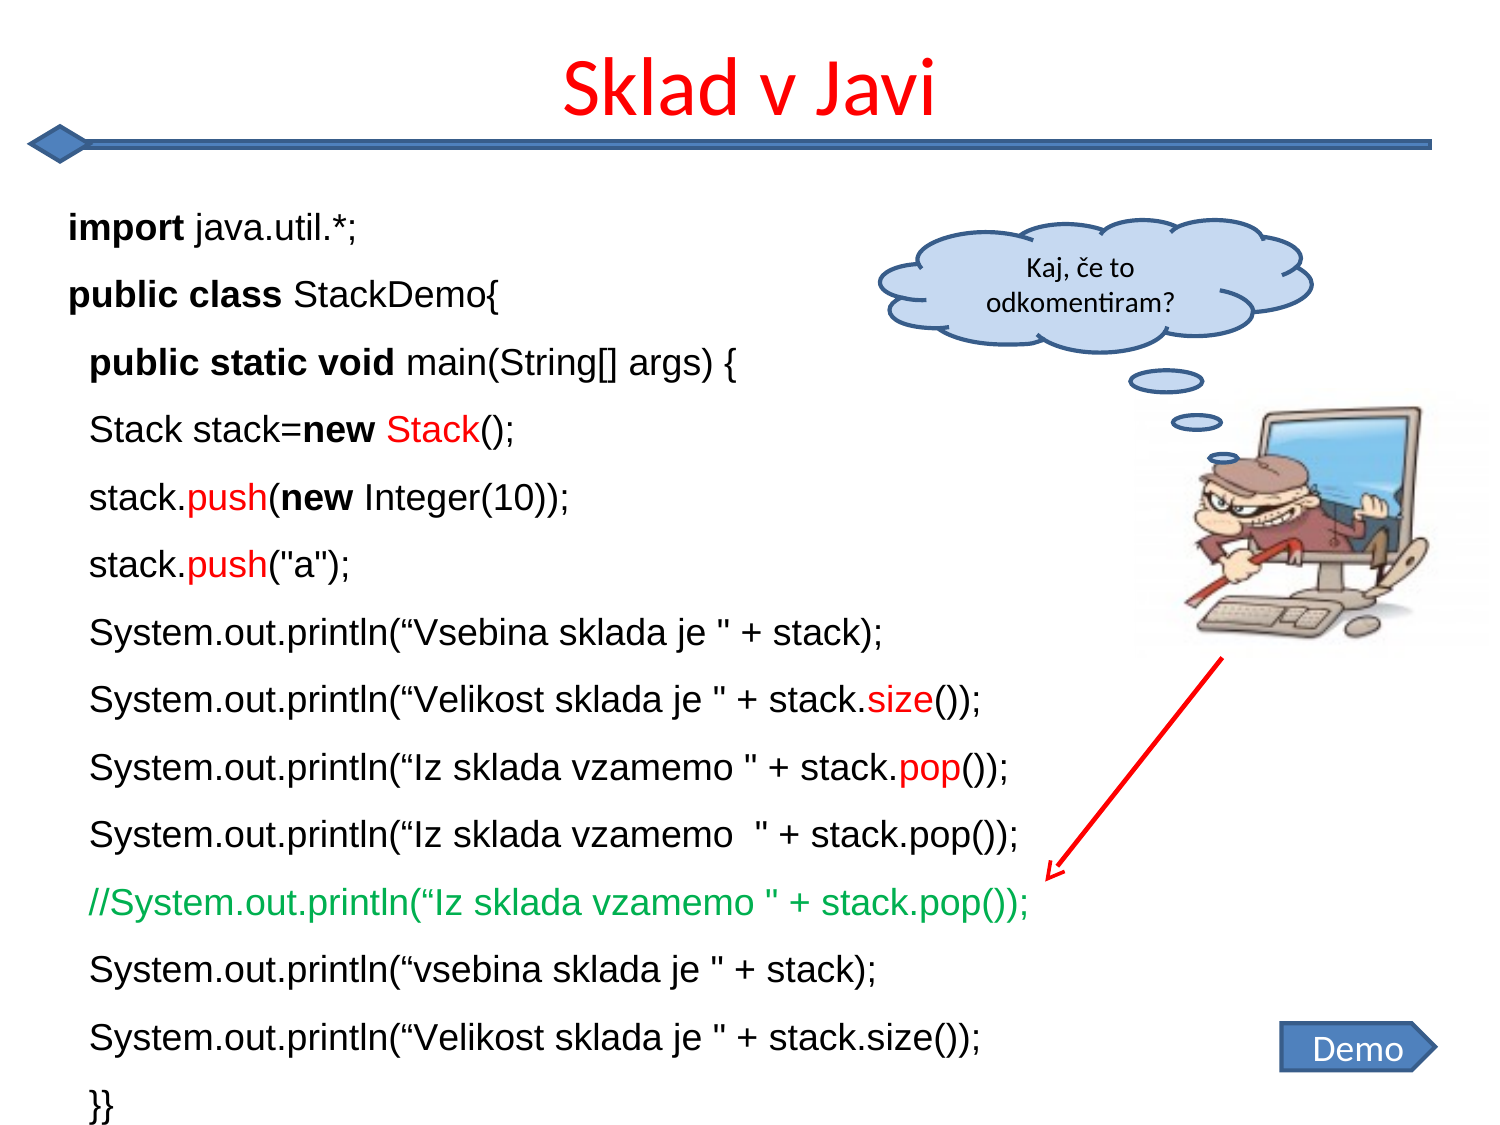

# Sklad v Javi
import java.util.*;
public class StackDemo{
  public static void main(String[] args) {
  Stack stack=new Stack();
  stack.push(new Integer(10));
  stack.push("a");
  System.out.println(“Vsebina sklada je " + stack);
  System.out.println(“Velikost sklada je " + stack.size());
  System.out.println(“Iz sklada vzamemo " + stack.pop());
  System.out.println(“Iz sklada vzamemo  " + stack.pop());
  //System.out.println(“Iz sklada vzamemo " + stack.pop());
  System.out.println(“vsebina sklada je " + stack);
  System.out.println(“Velikost sklada je " + stack.size());
  }}
Kaj, če to odkomentiram?
Demo